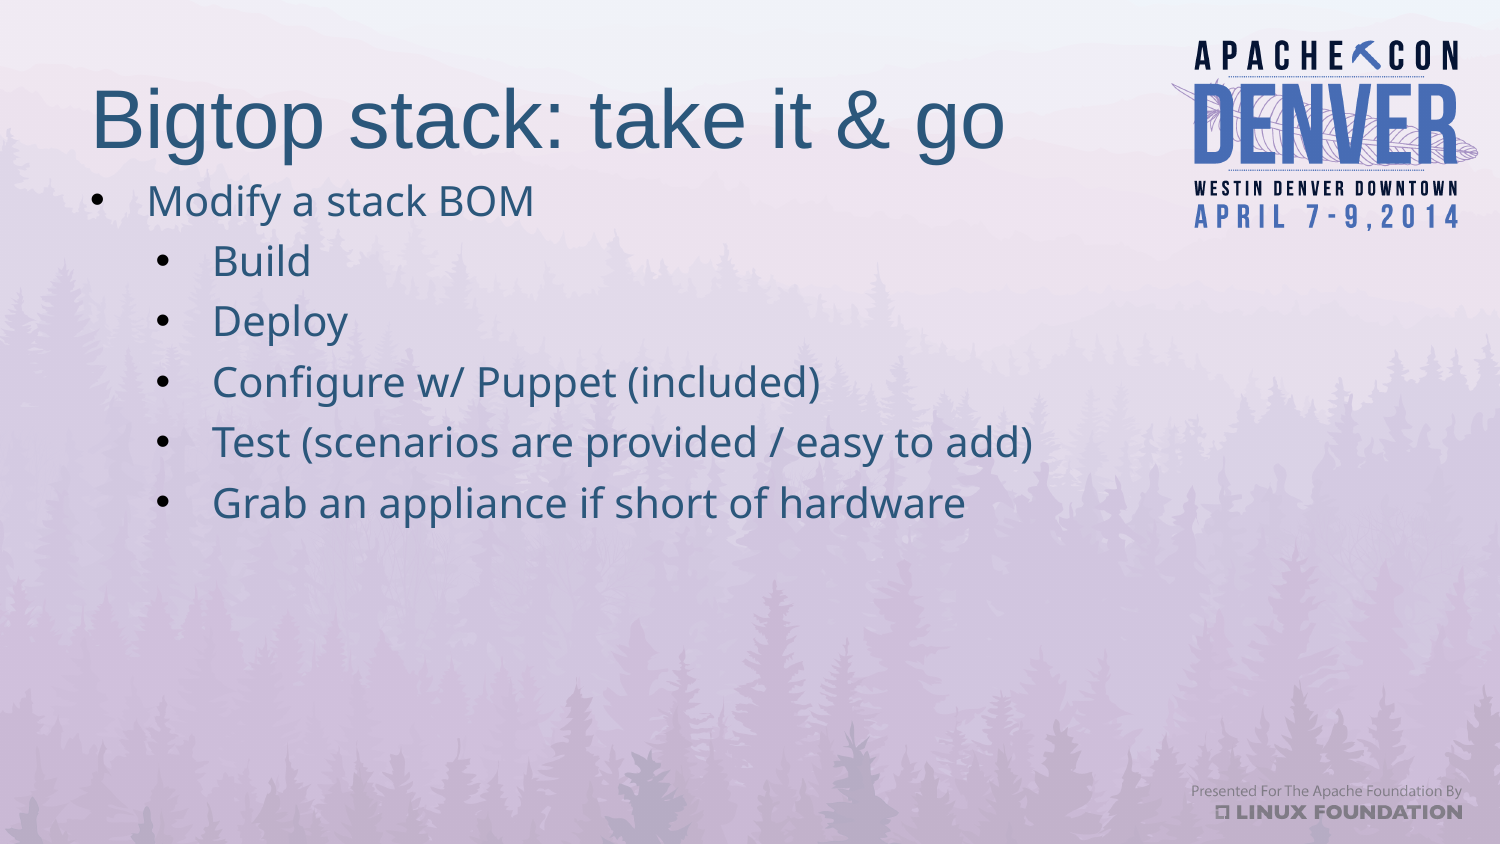

Bigtop stack: take it & go
Modify a stack BOM
Build
Deploy
Configure w/ Puppet (included)
Test (scenarios are provided / easy to add)
Grab an appliance if short of hardware